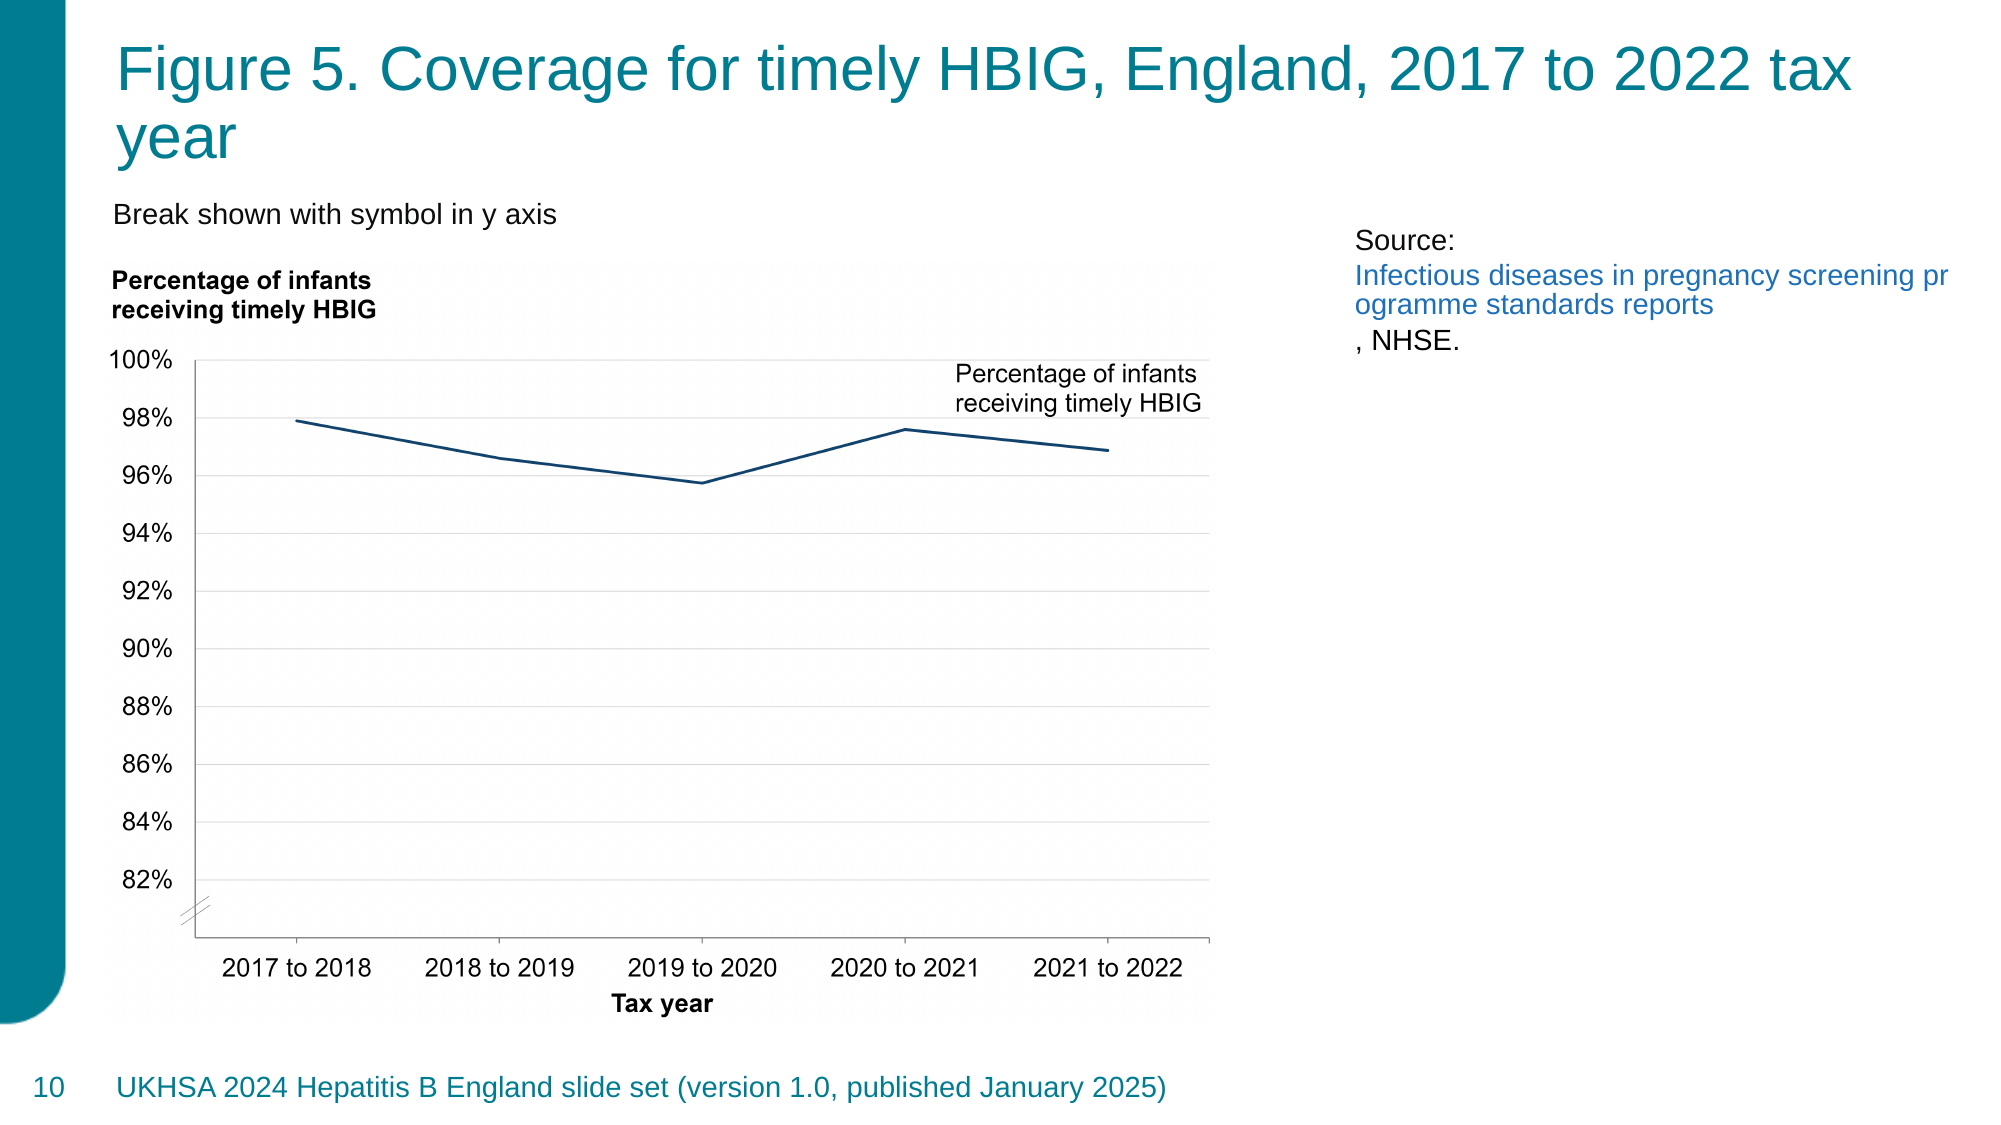

# Figure 5. Coverage for timely HBIG, England, 2017 to 2022 tax year
Break shown with symbol in y axis
Source: Infectious diseases in pregnancy screening programme standards reports, NHSE.
10
UKHSA 2024 Hepatitis B England slide set (version 1.0, published January 2025)